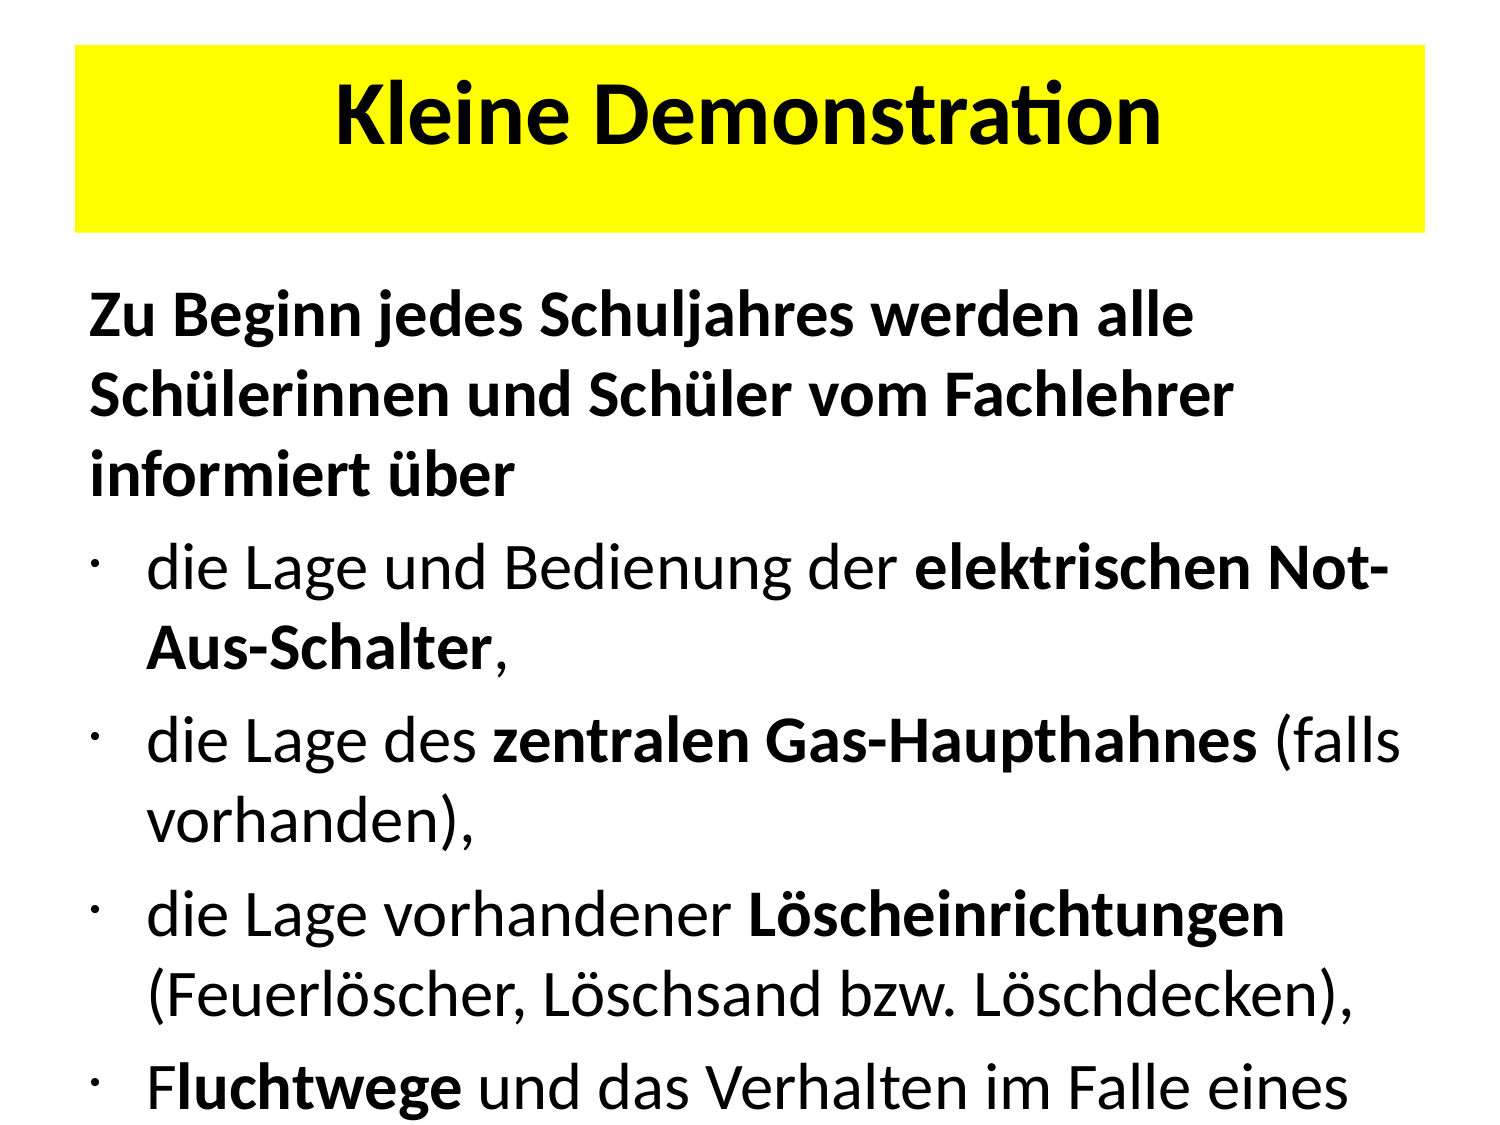

# Kleine Demonstration
Zu Beginn jedes Schuljahres werden alle Schülerinnen und Schüler vom Fachlehrer informiert über
die Lage und Bedienung der elektrischen Not-Aus-Schalter,
die Lage des zentralen Gas-Haupthahnes (falls vorhanden),
die Lage vorhandener Löscheinrichtungen (Feuerlöscher, Löschsand bzw. Löschdecken),
Fluchtwege und das Verhalten im Falle eines Notfalls,
die Verwendung einer Augendusche (falls vorhanden).